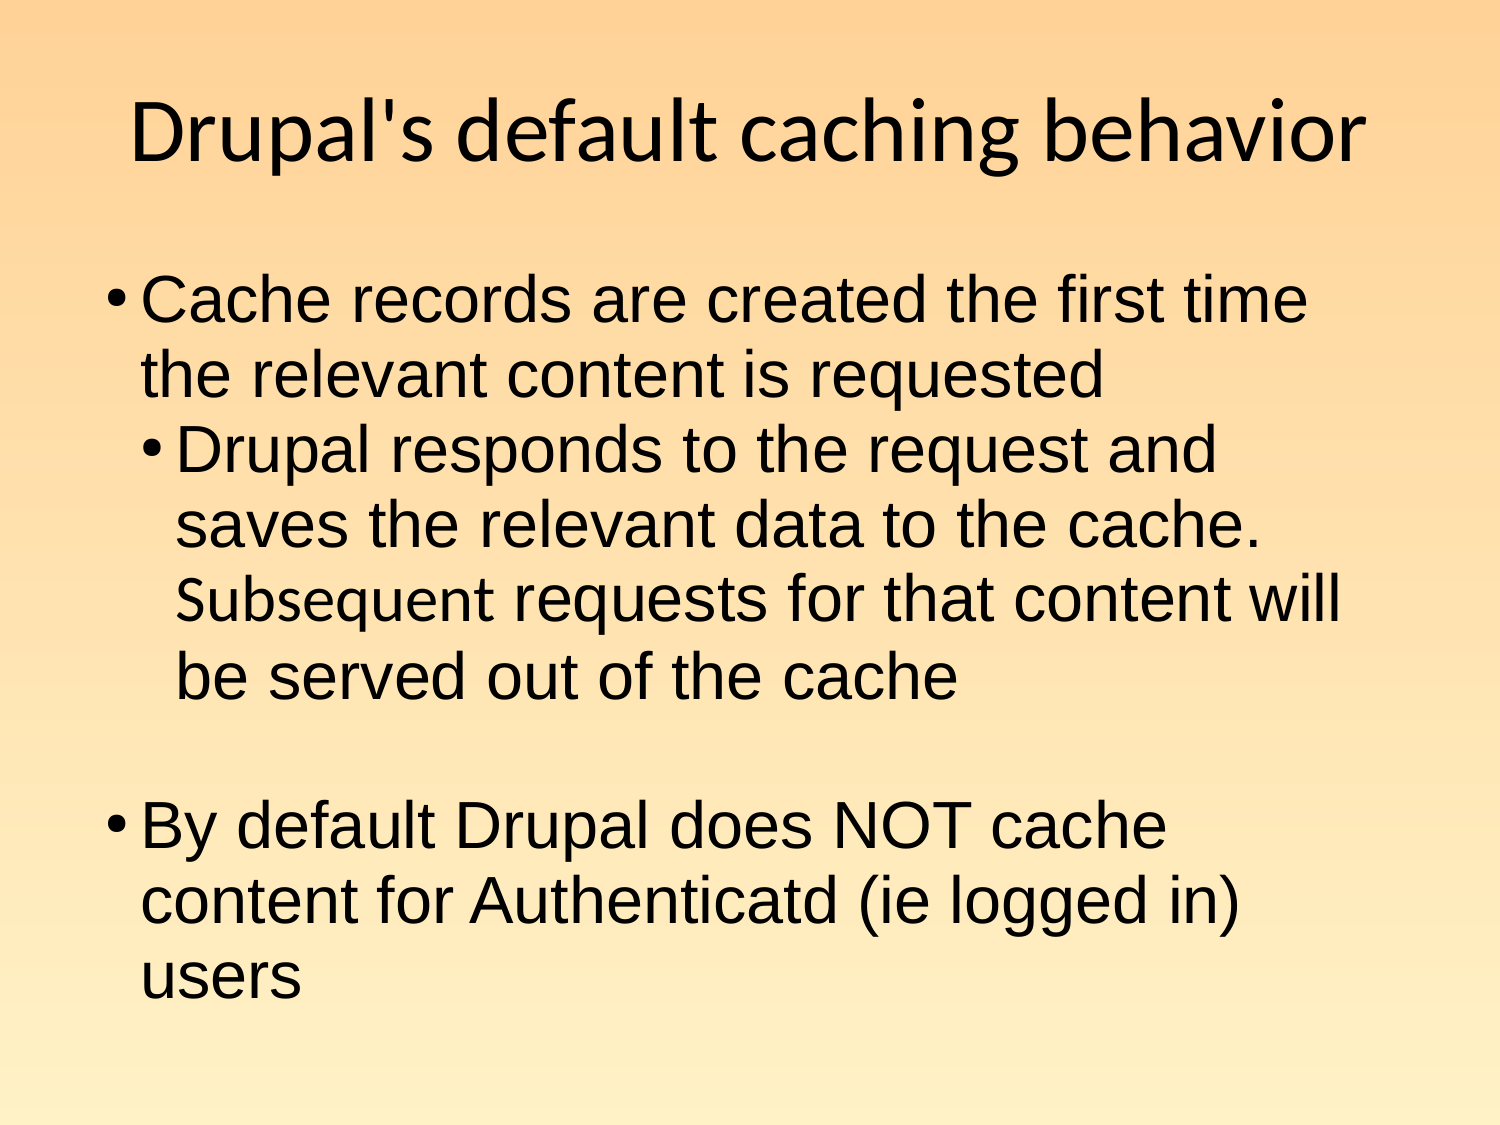

# Drupal's default caching behavior
Cache records are created the first time the relevant content is requested
Drupal responds to the request and saves the relevant data to the cache. Subsequent requests for that content will be served out of the cache
By default Drupal does NOT cache content for Authenticatd (ie logged in) users